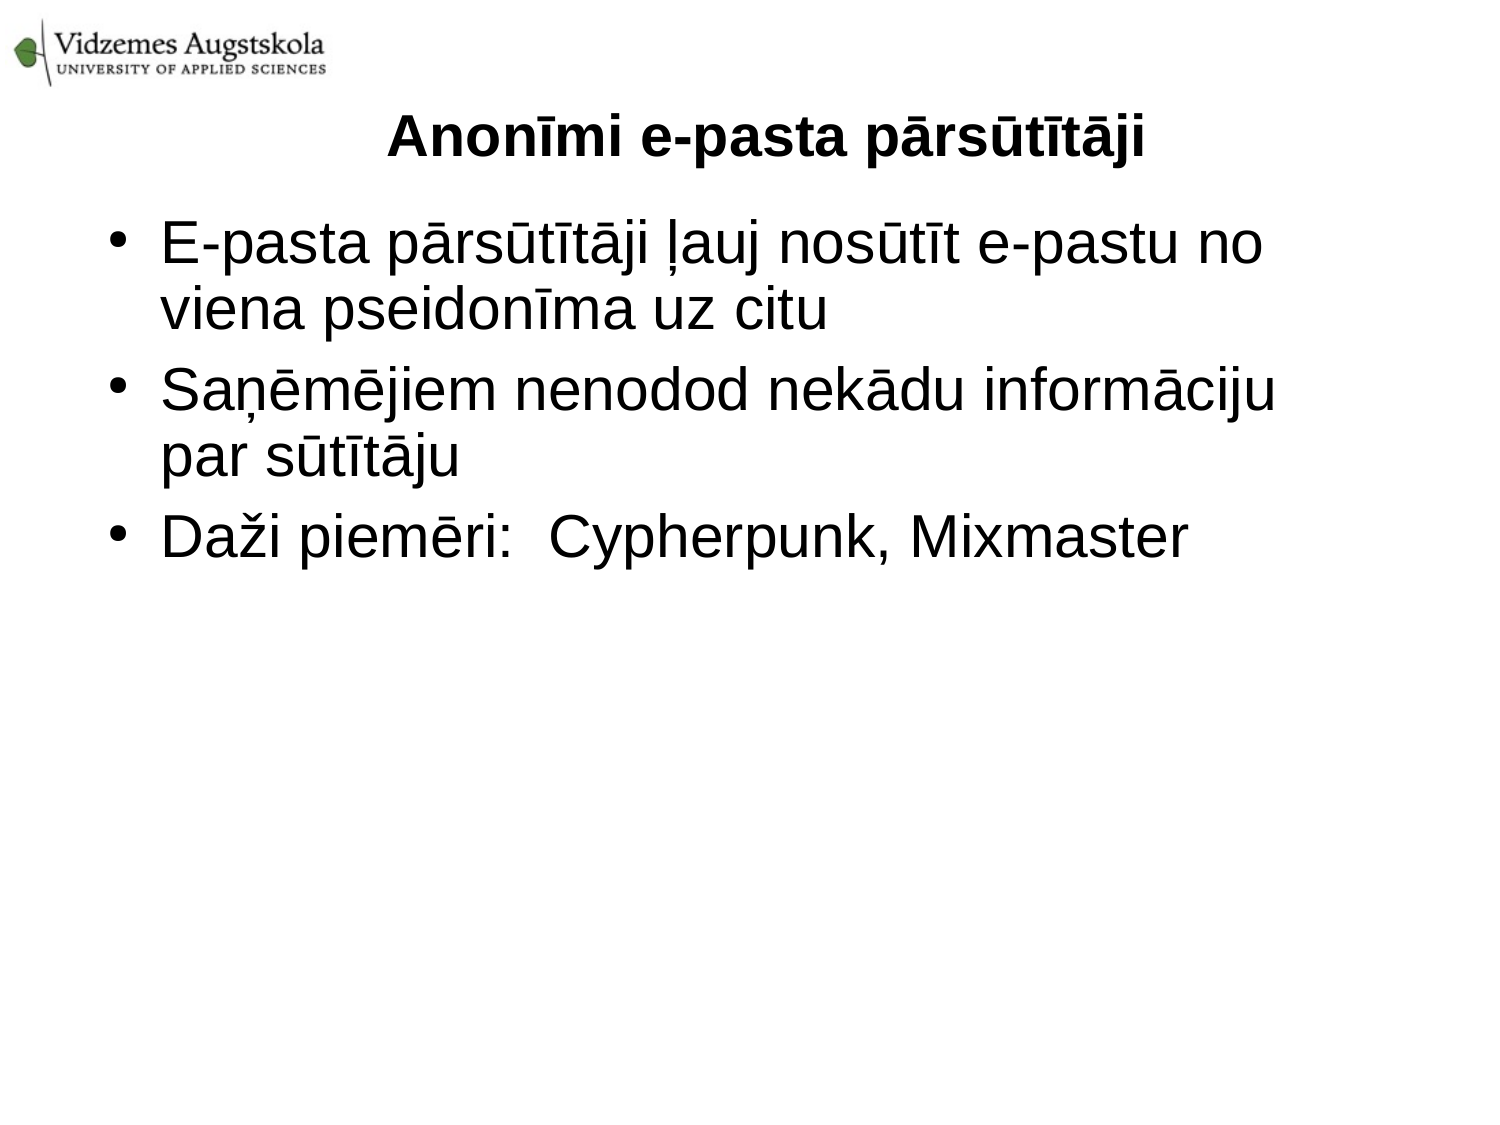

# Anonīmi e-pasta pārsūtītāji
E-pasta pārsūtītāji ļauj nosūtīt e-pastu no viena pseidonīma uz citu
Saņēmējiem nenodod nekādu informāciju par sūtītāju
Daži piemēri: Cypherpunk, Mixmaster